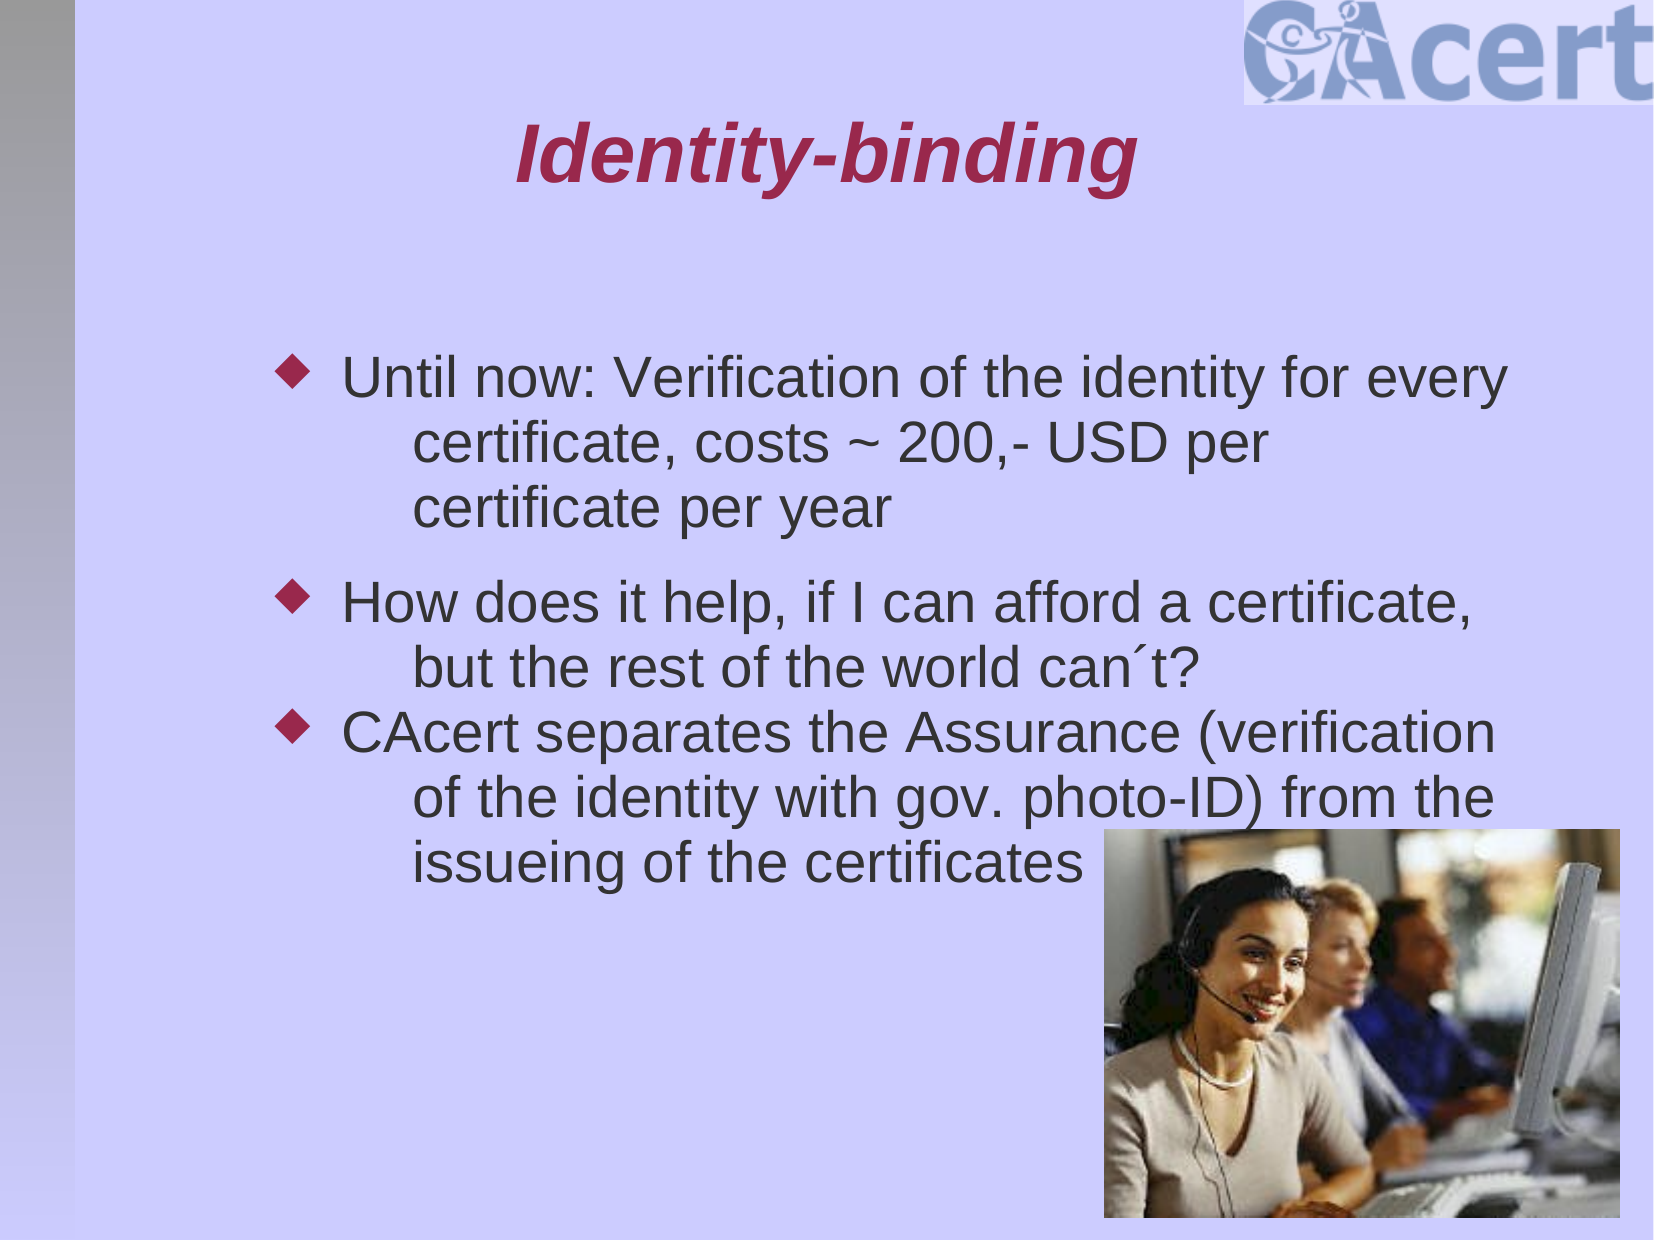

# Identity-binding
Until now: Verification of the identity for every certificate, costs ~ 200,- USD per certificate per year
How does it help, if I can afford a certificate, but the rest of the world can´t?
CAcert separates the Assurance (verification of the identity with gov. photo-ID) from the
issueing of the certificates